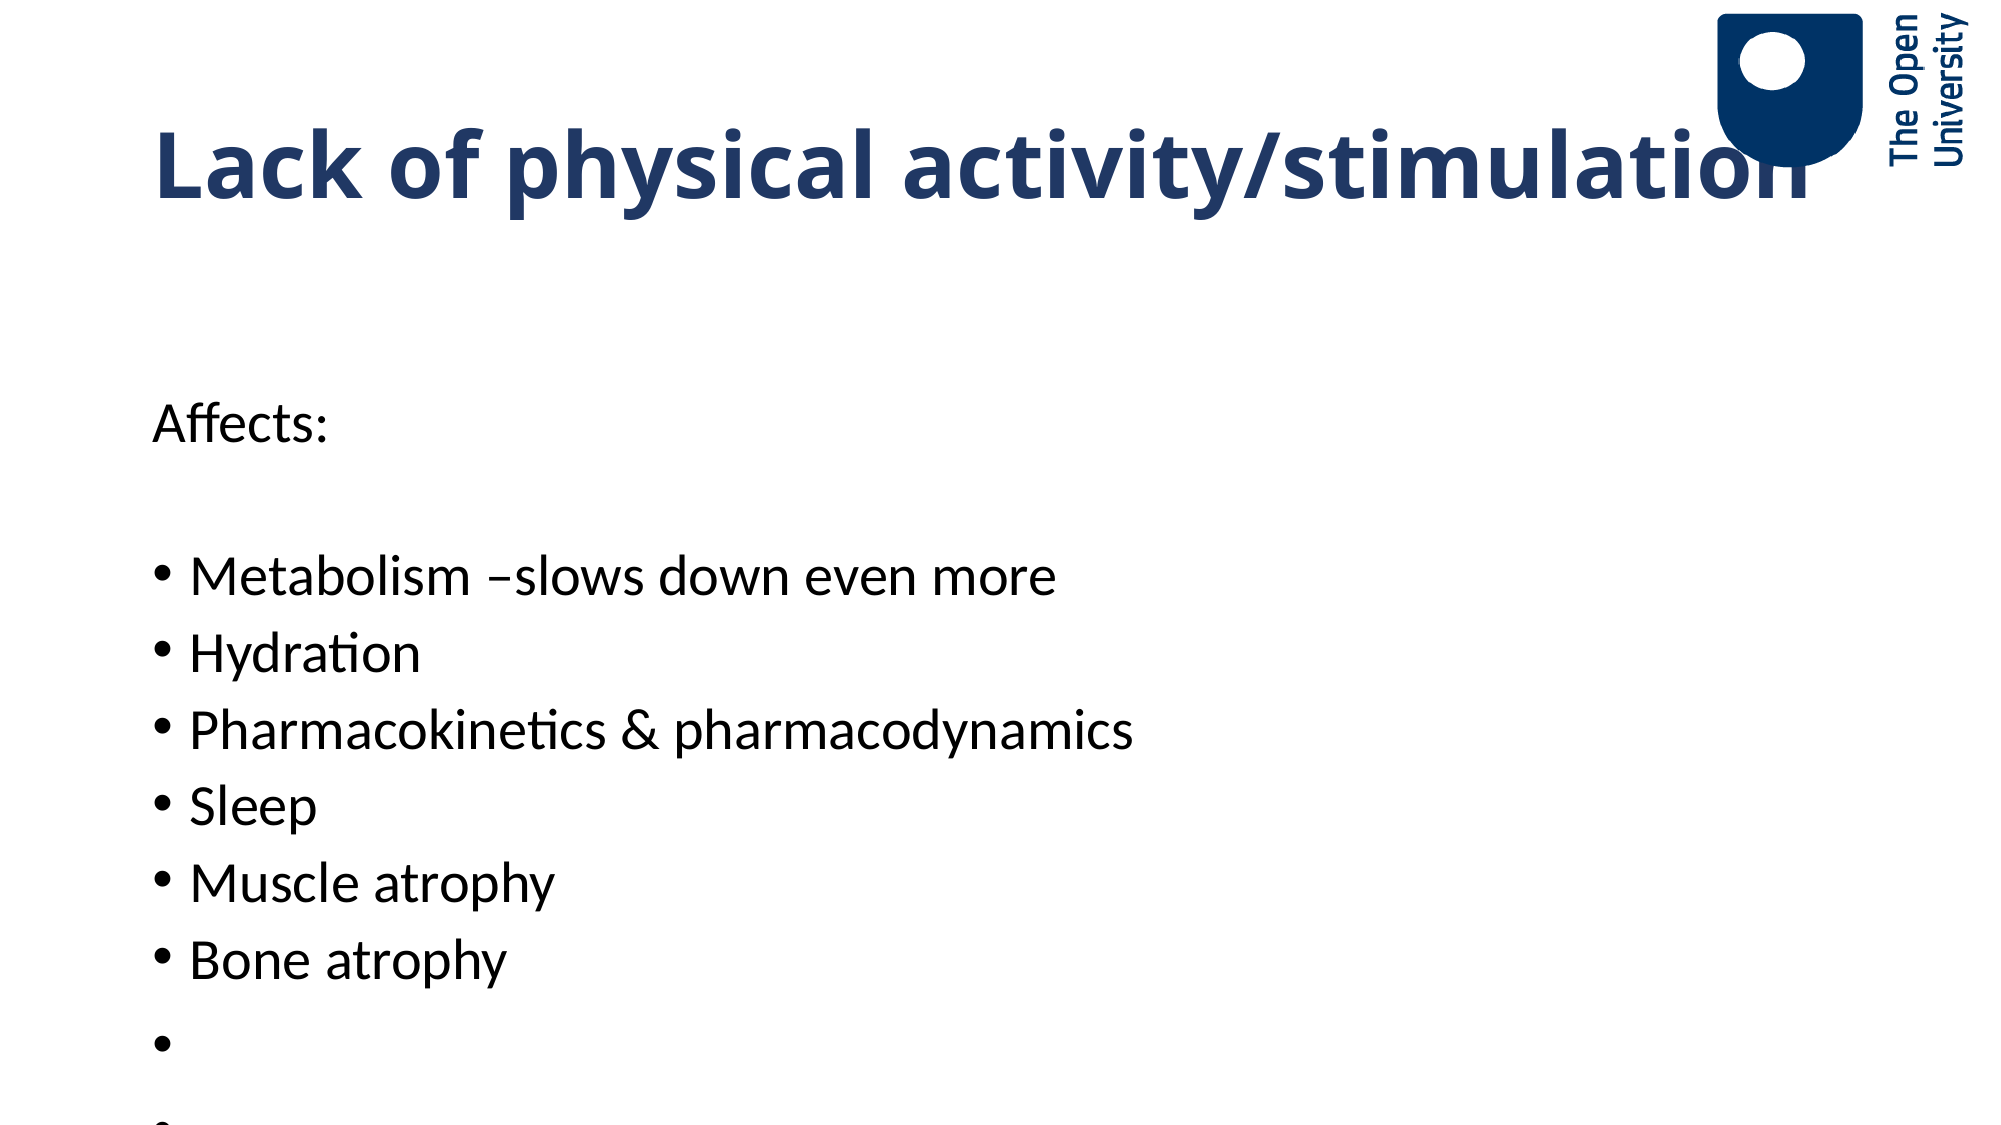

# Lack of physical activity/stimulation
Affects:
Metabolism –slows down even more
Hydration
Pharmacokinetics & pharmacodynamics
Sleep
Muscle atrophy
Bone atrophy